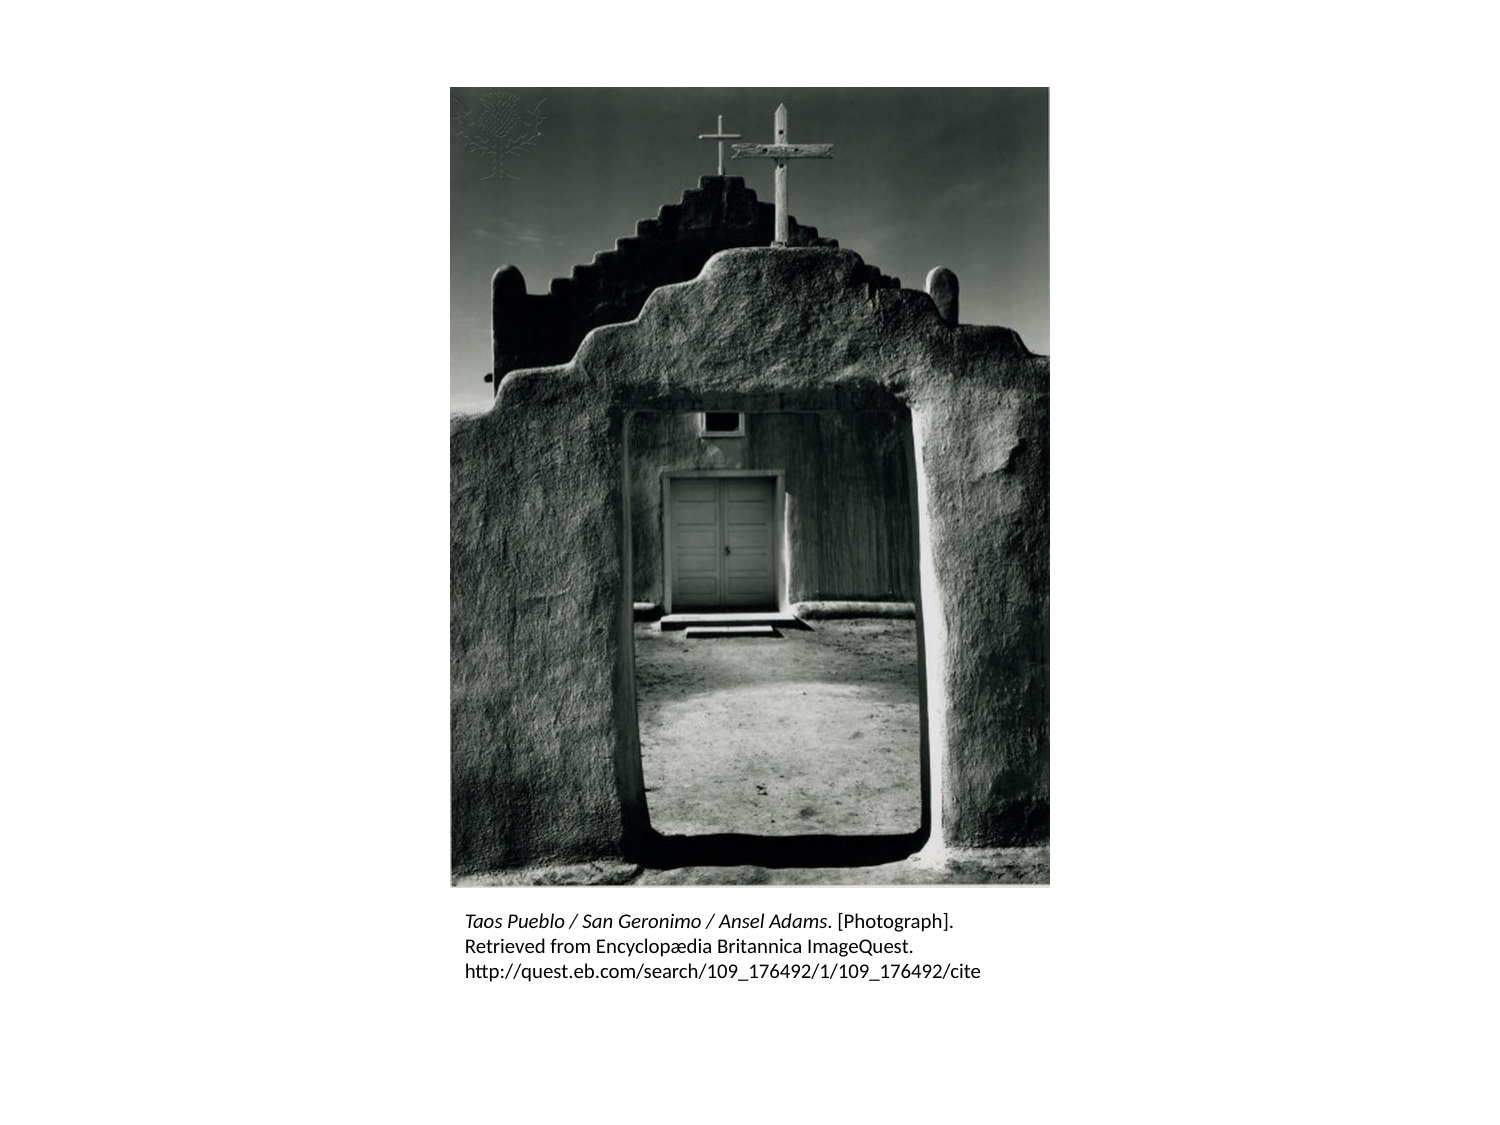

Taos Pueblo / San Geronimo / Ansel Adams. [Photograph]. Retrieved from Encyclopædia Britannica ImageQuest.
http://quest.eb.com/search/109_176492/1/109_176492/cite